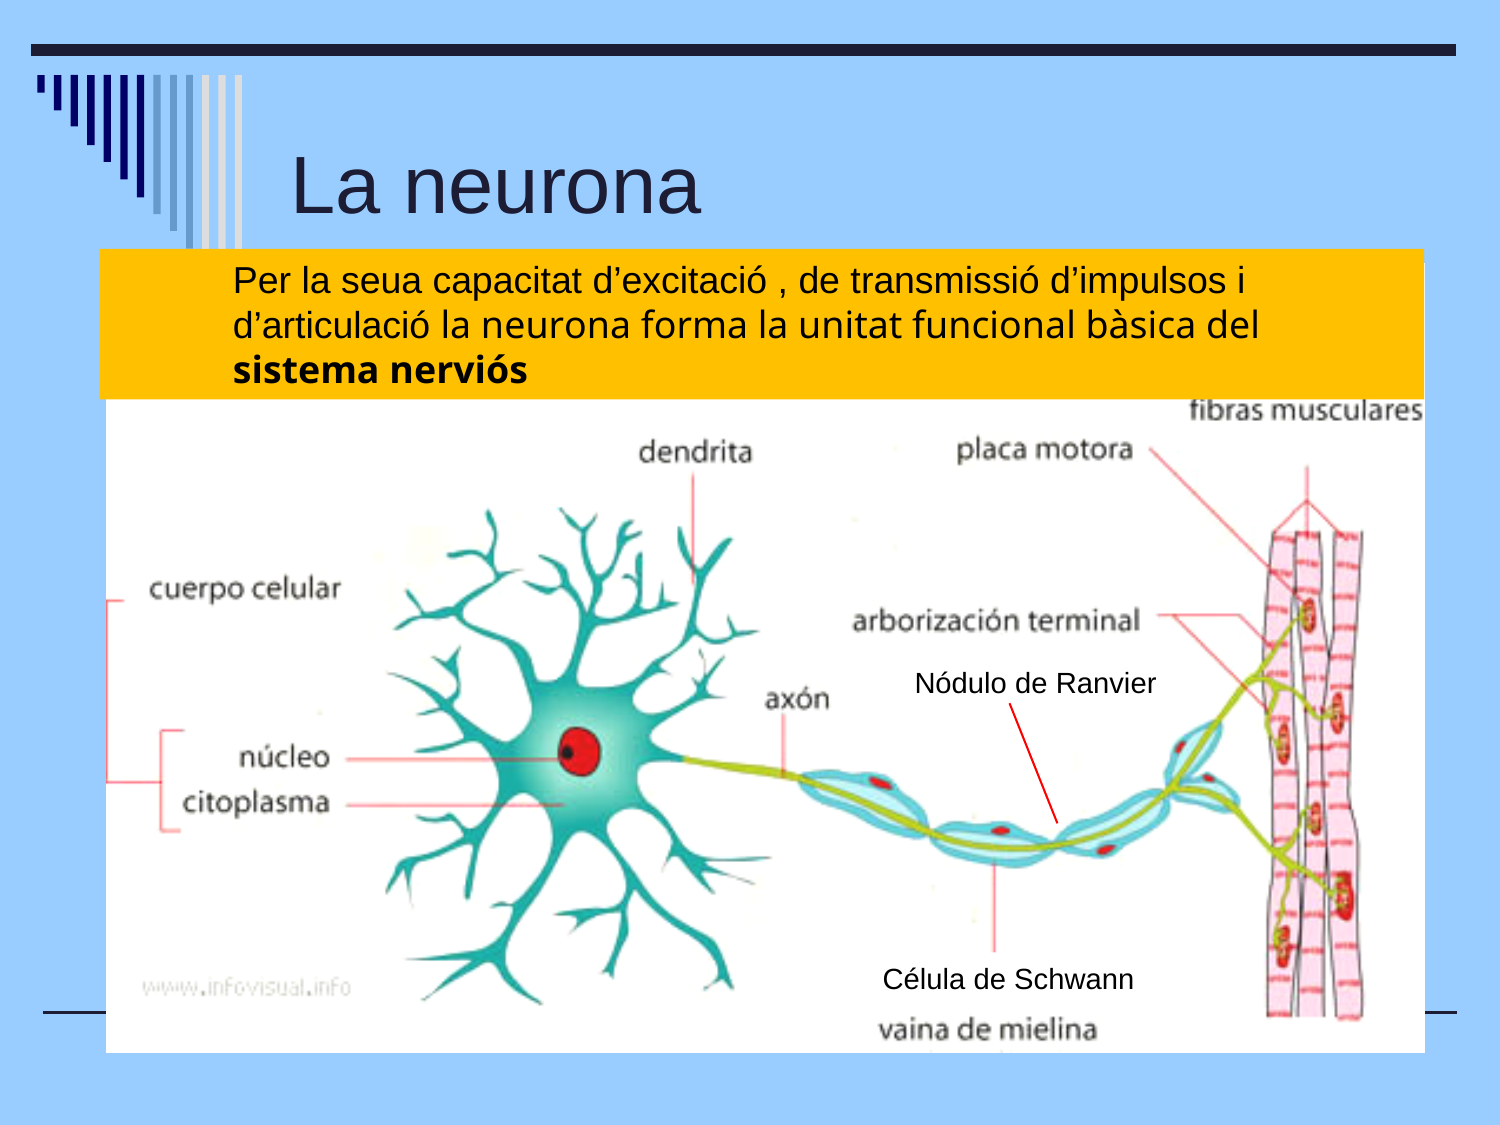

# La neurona
Per la seua capacitat d’excitació , de transmissió d’impulsos i d’articulació la neurona forma la unitat funcional bàsica del sistema nerviós
Nódulo de Ranvier
Célula de Schwann